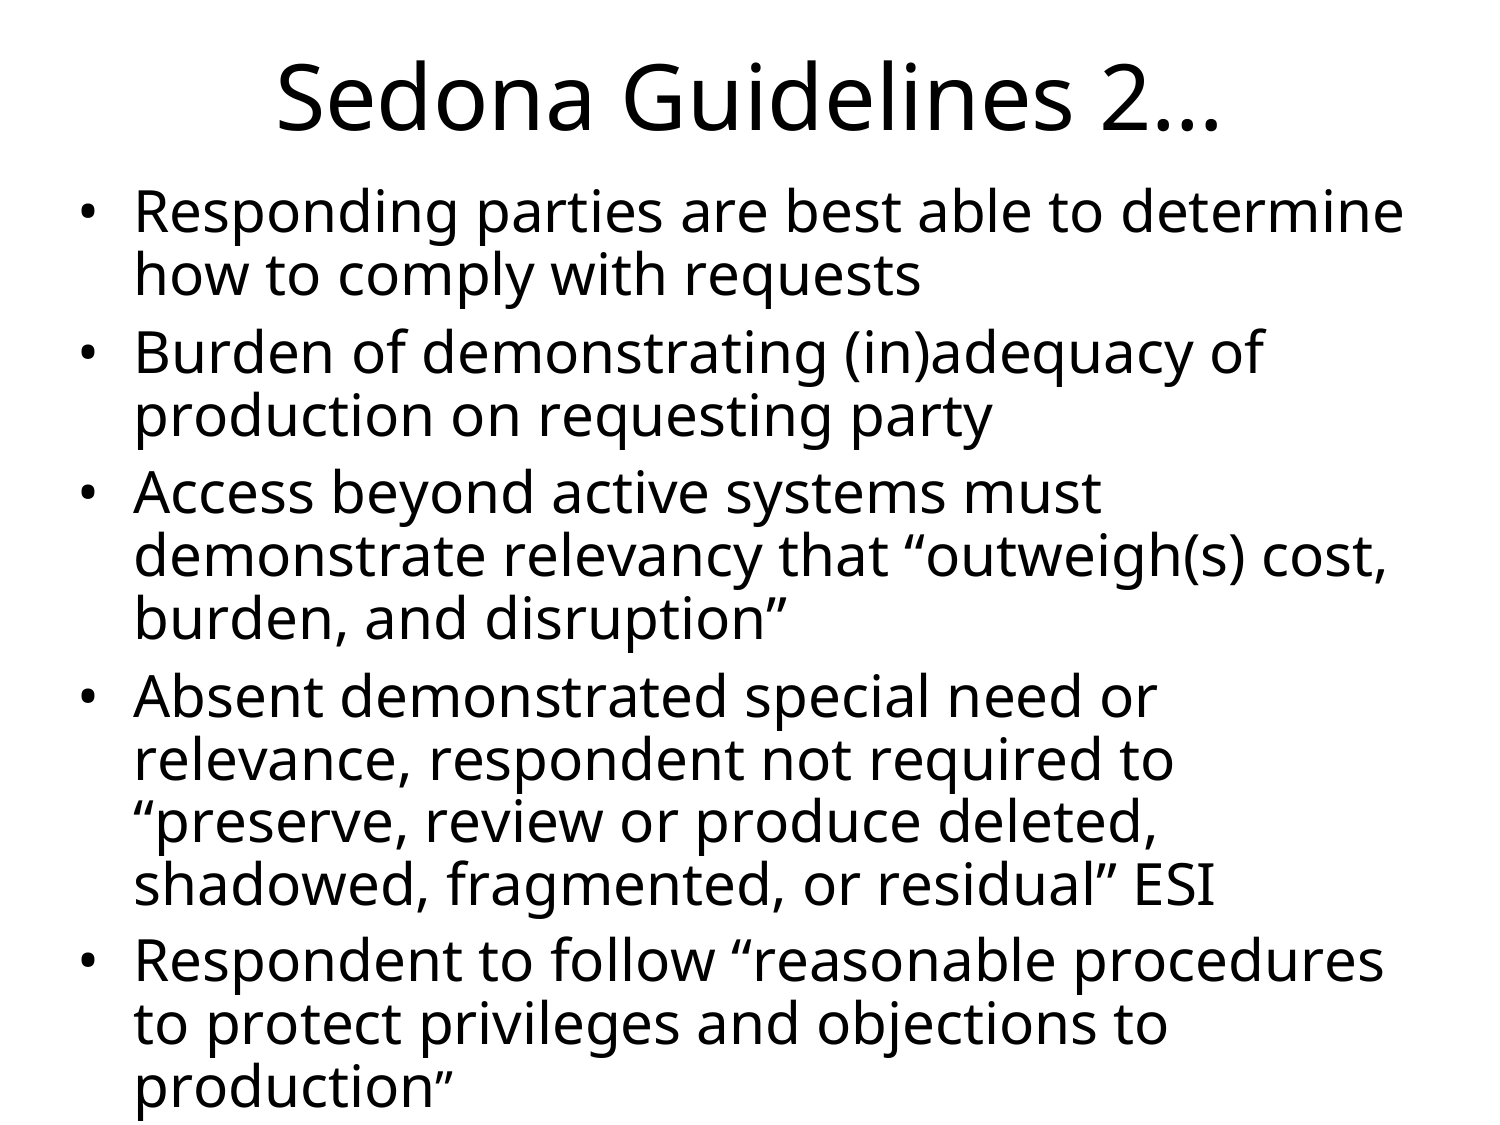

# Sedona Guidelines 2…
Responding parties are best able to determine how to comply with requests
Burden of demonstrating (in)adequacy of production on requesting party
Access beyond active systems must demonstrate relevancy that “outweigh(s) cost, burden, and disruption”
Absent demonstrated special need or relevance, respondent not required to “preserve, review or produce deleted, shadowed, fragmented, or residual” ESI
Respondent to follow “reasonable procedures to protect privileges and objections to production”